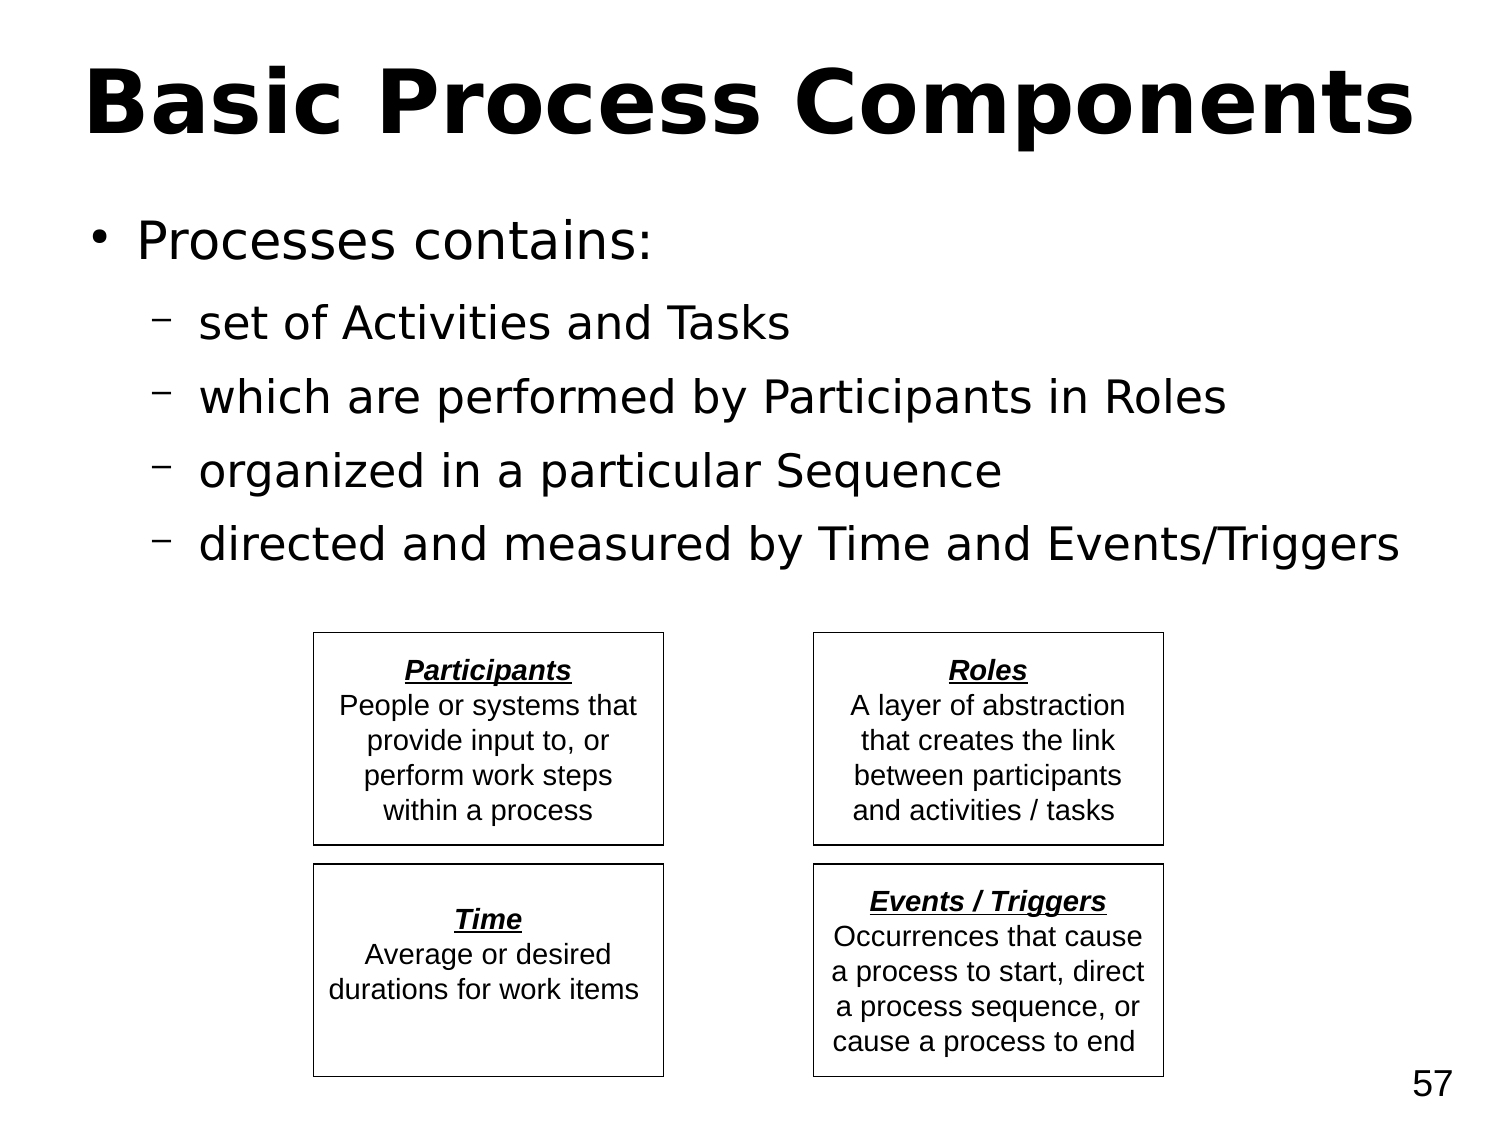

# Basic Process Components
Processes contains:
set of Activities and Tasks
which are performed by Participants in Roles
organized in a particular Sequence
directed and measured by Time and Events/Triggers
Participants
People or systems that provide input to, or perform work steps within a process
Roles
A layer of abstraction that creates the link between participants and activities / tasks
Time
Average or desired durations for work items
Events / Triggers
Occurrences that cause a process to start, direct a process sequence, or cause a process to end